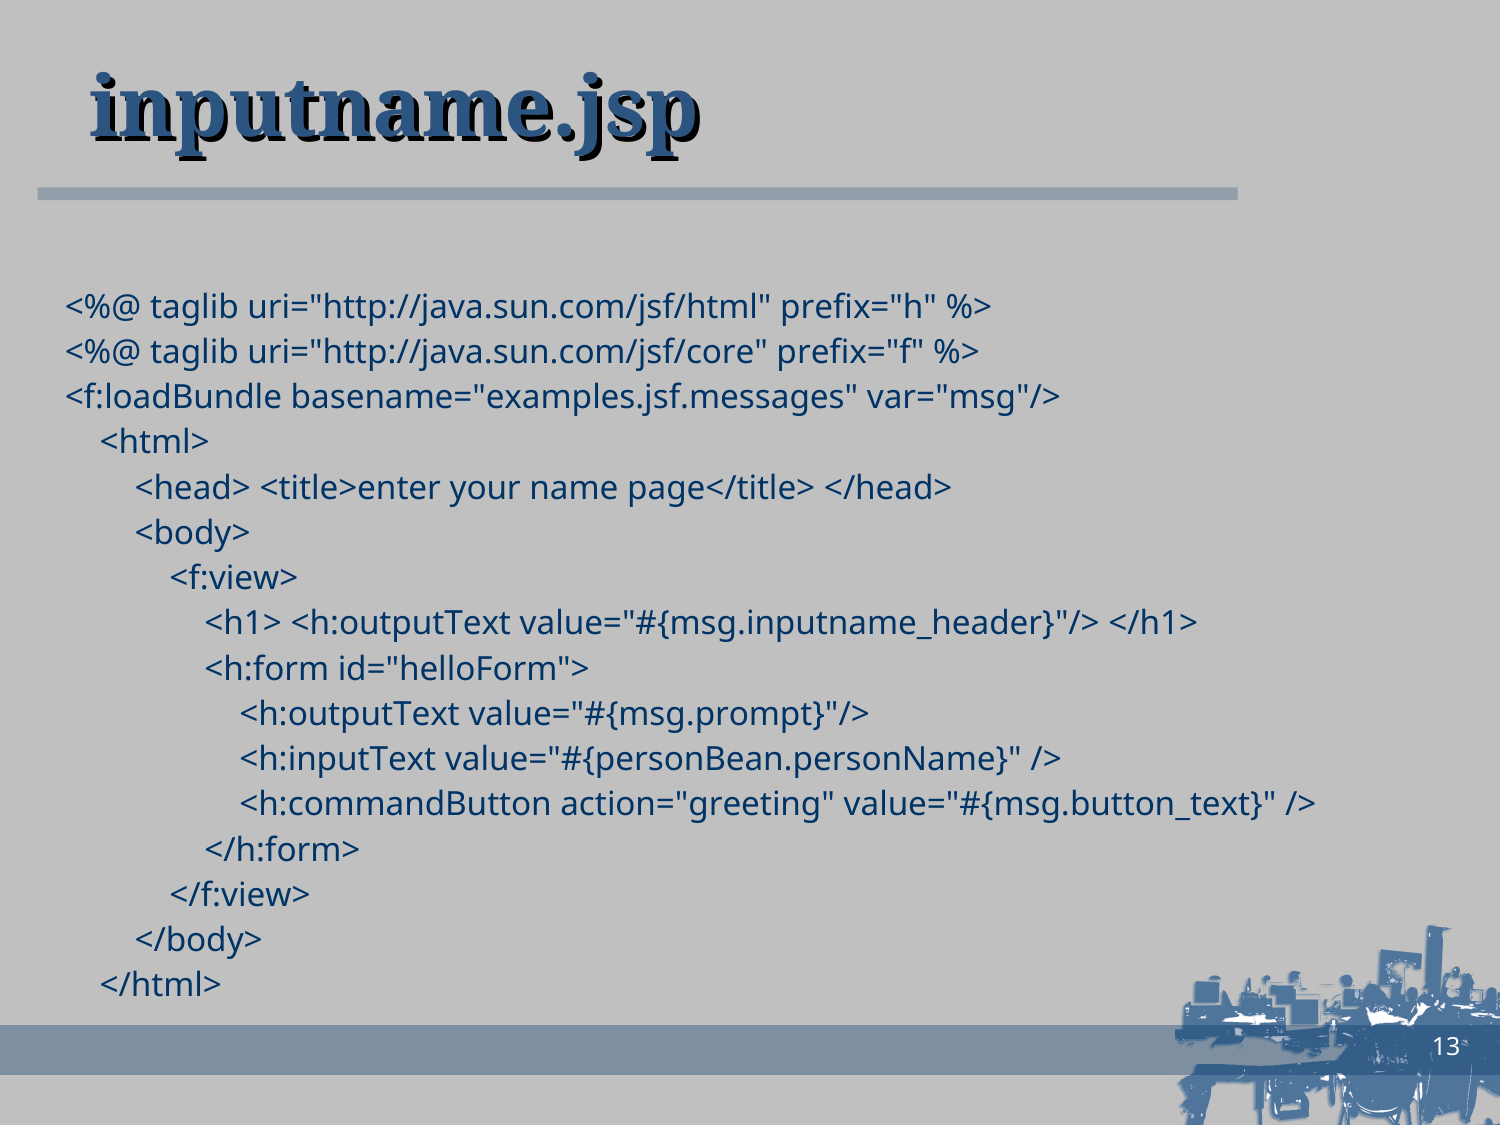

# inputname.jsp
<%@ taglib uri="http://java.sun.com/jsf/html" prefix="h" %>
<%@ taglib uri="http://java.sun.com/jsf/core" prefix="f" %>
<f:loadBundle basename="examples.jsf.messages" var="msg"/>
 <html>
 <head> <title>enter your name page</title> </head>
 <body>
 <f:view>
 <h1> <h:outputText value="#{msg.inputname_header}"/> </h1>
 <h:form id="helloForm">
 <h:outputText value="#{msg.prompt}"/>
 <h:inputText value="#{personBean.personName}" />
 <h:commandButton action="greeting" value="#{msg.button_text}" />
 </h:form>
 </f:view>
 </body>
 </html>